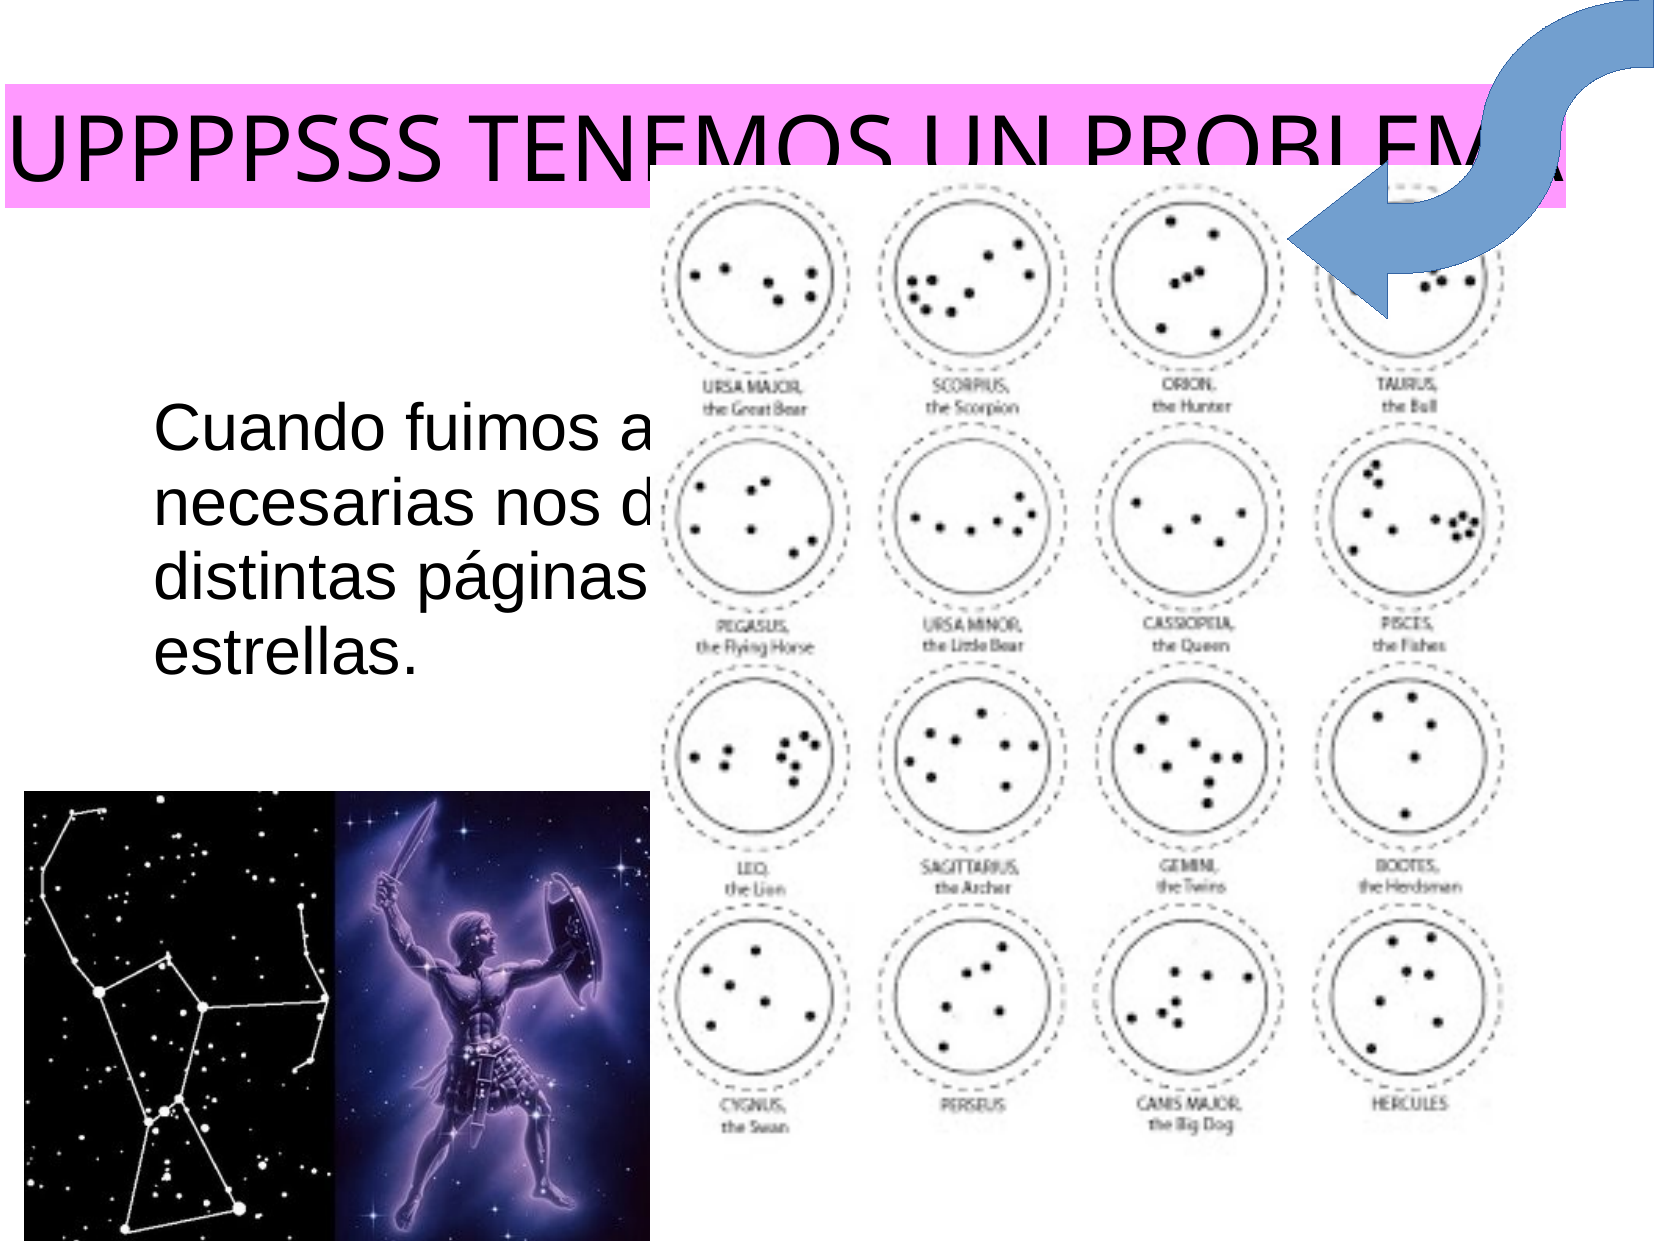

# UPPPPSSS TENEMOS UN PROBLEMA
Cuando fuimos a hacer las constelaciones necesarias nos dimos cuenta de que en distintas páginas tenían distintos números de estrellas.